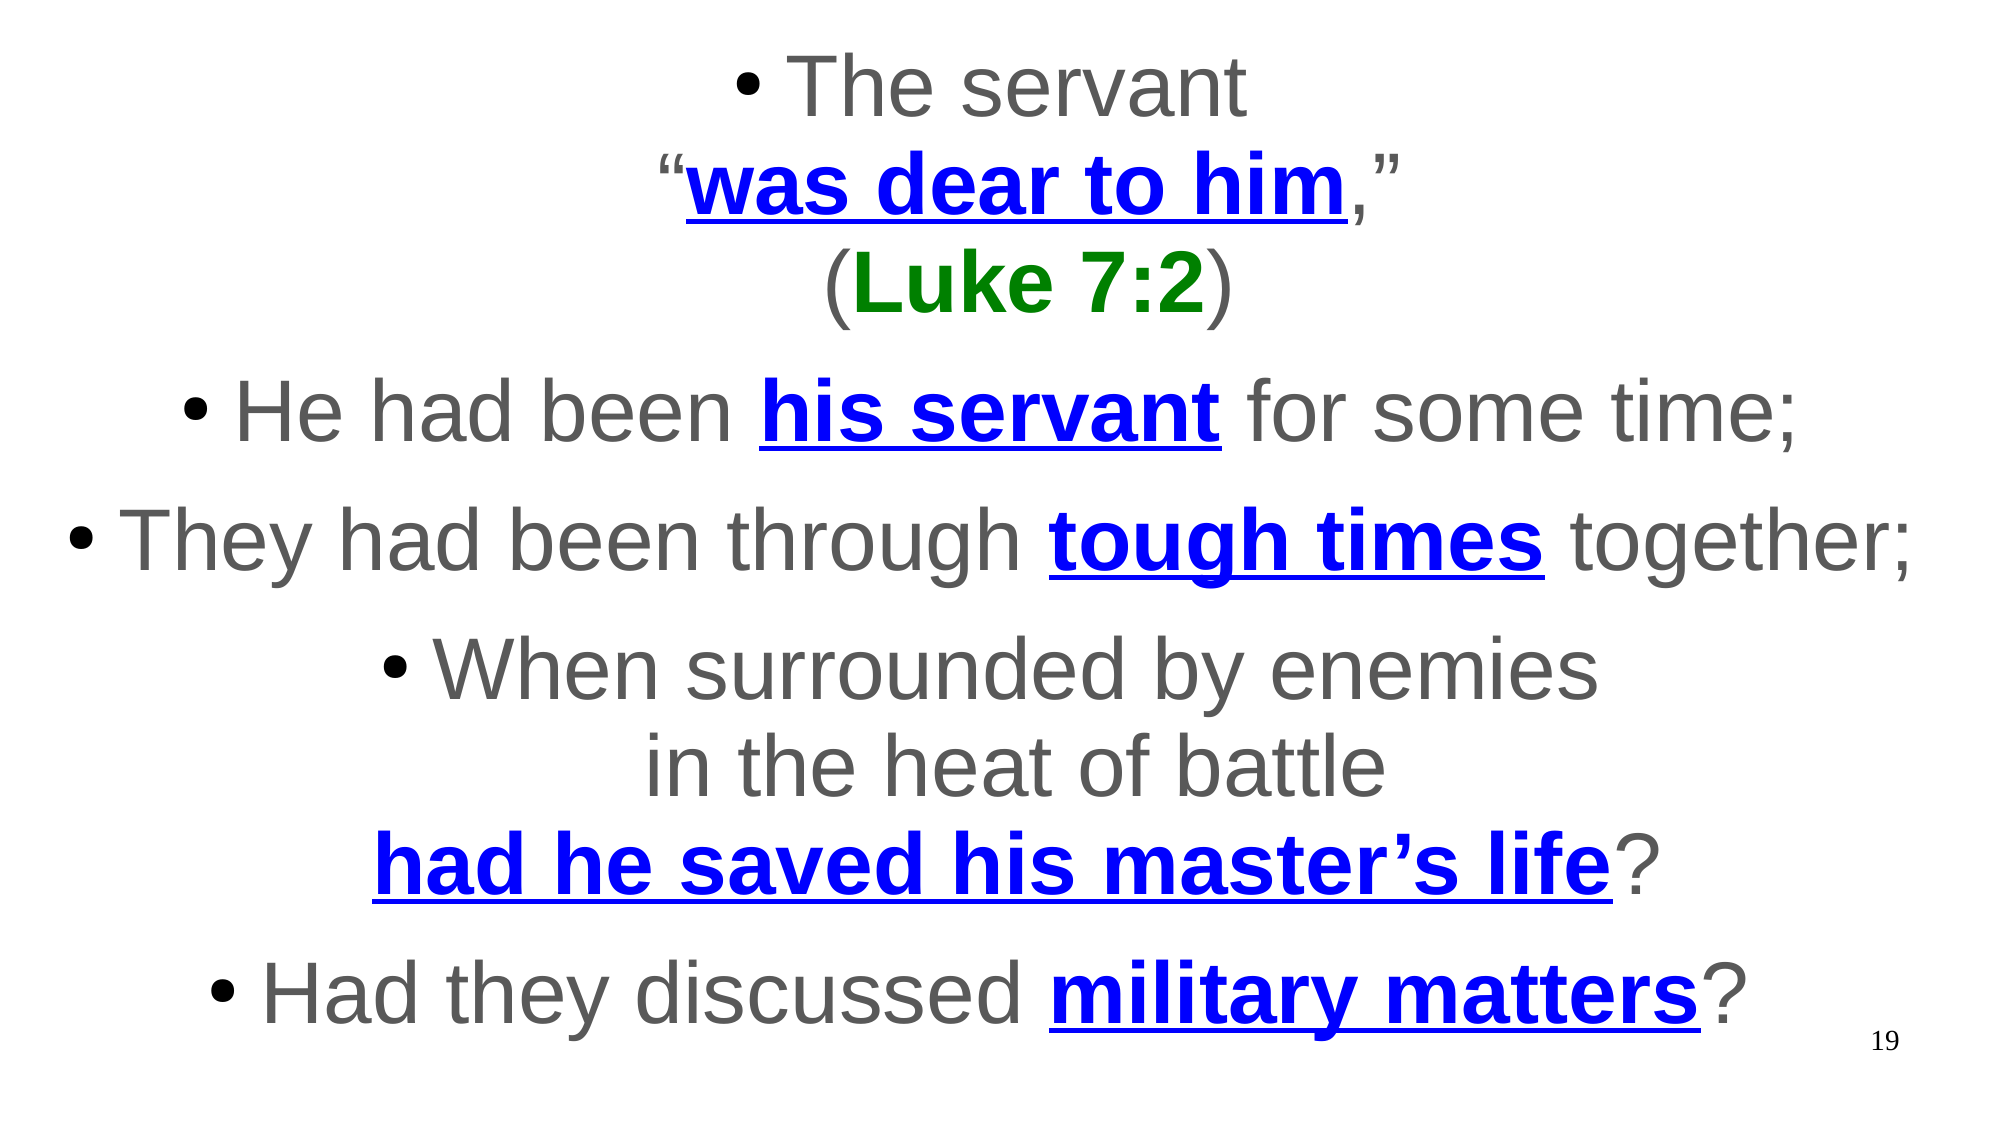

# The servant “was dear to him,” (Luke 7:2)
He had been his servant for some time;
They had been through tough times together;
When surrounded by enemies
in the heat of battle
had he saved his master’s life?
Had they discussed military matters?
19